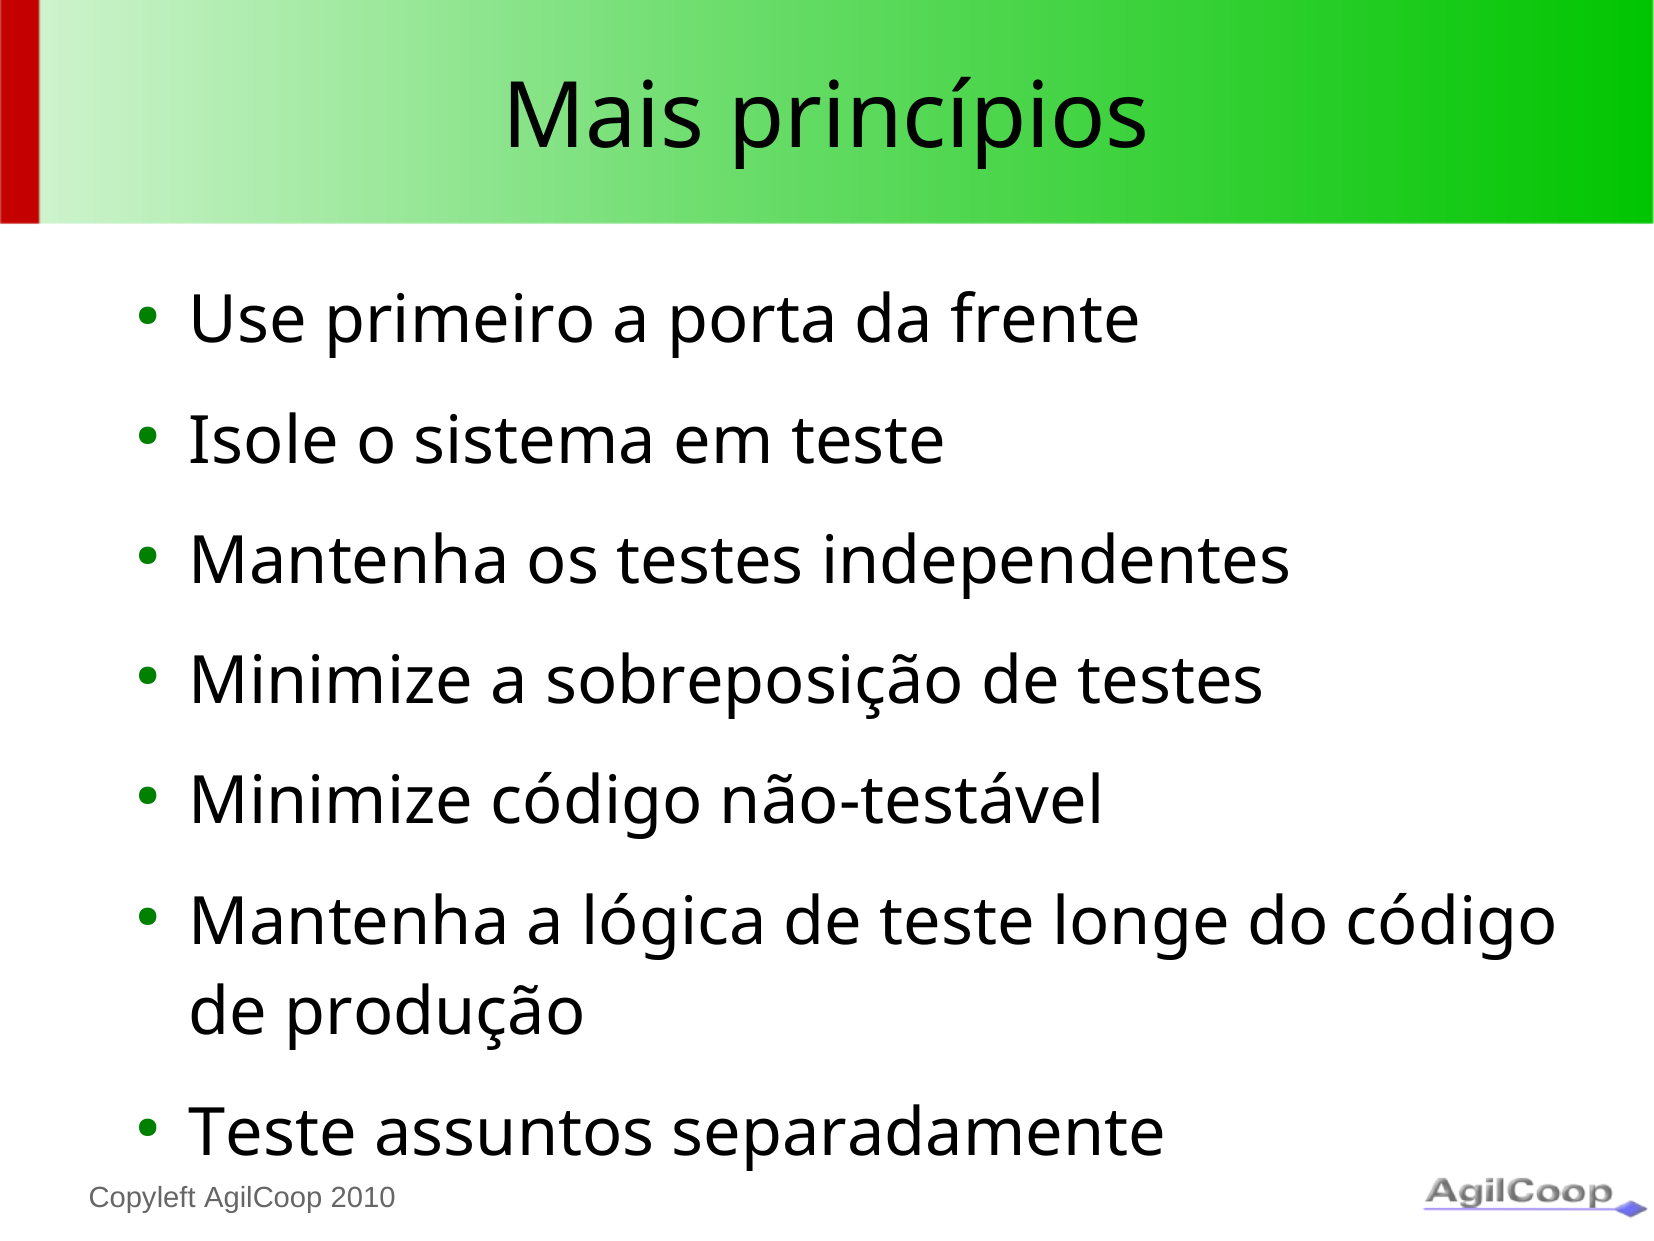

# Mais princípios
Use primeiro a porta da frente
Isole o sistema em teste
Mantenha os testes independentes
Minimize a sobreposição de testes
Minimize código não-testável
Mantenha a lógica de teste longe do código de produção
Teste assuntos separadamente
Copyleft AgilCoop 2010